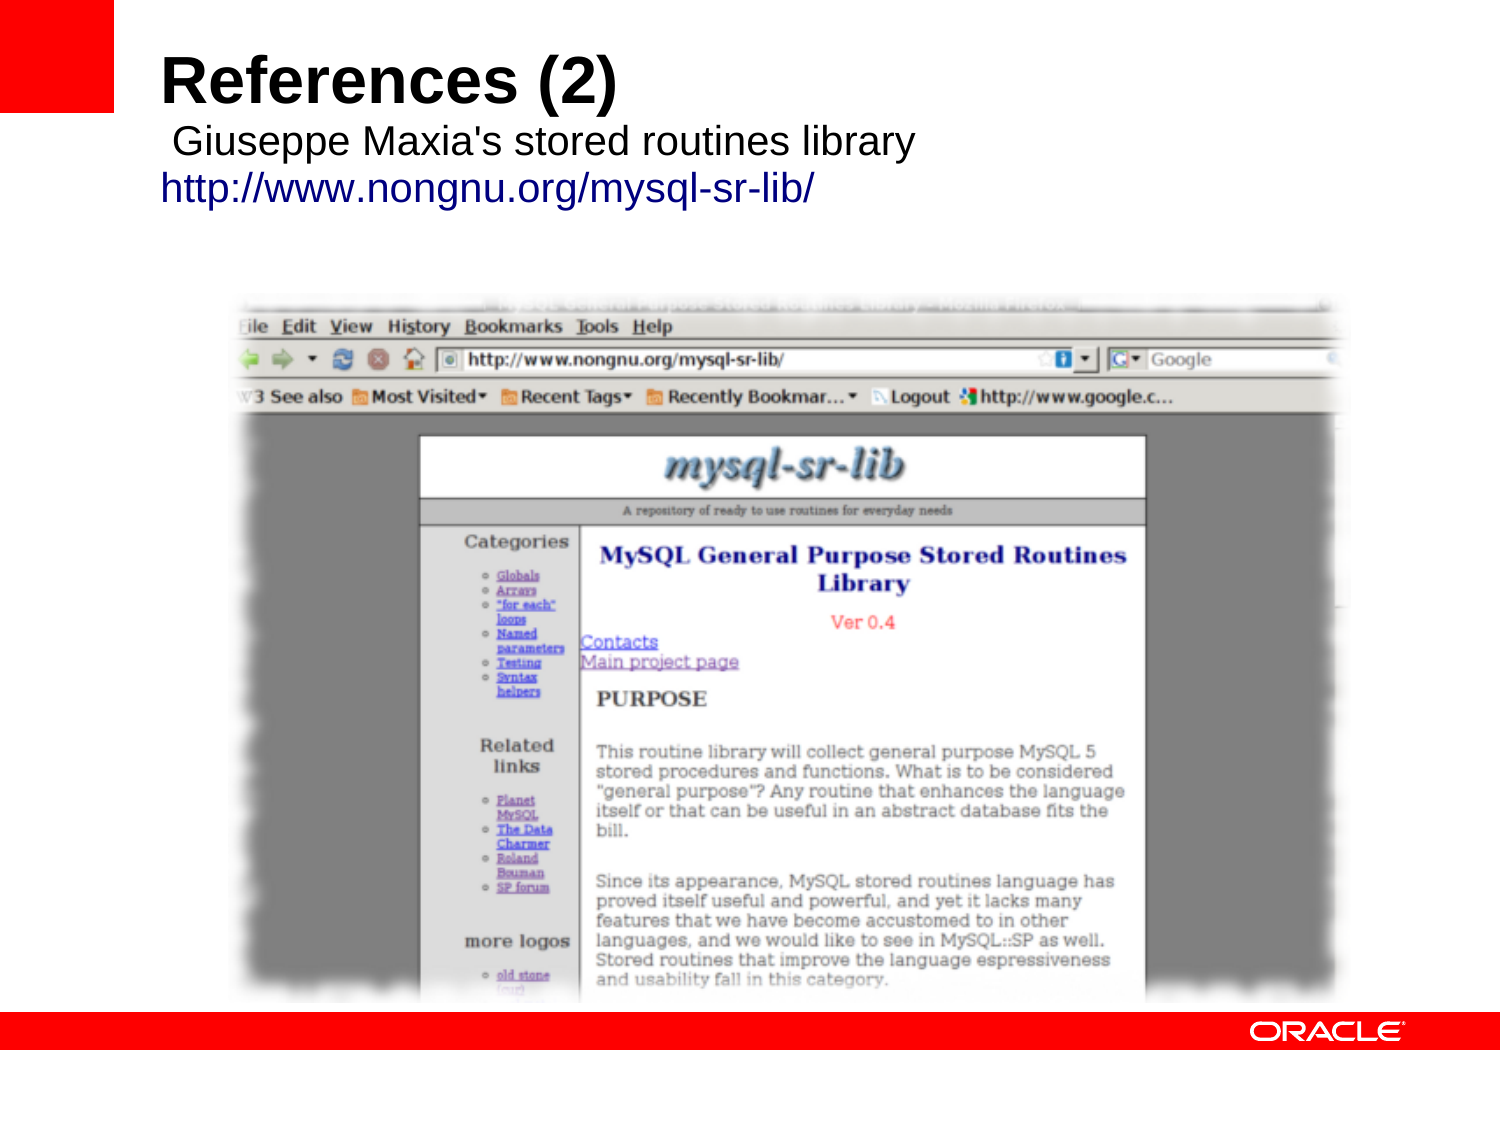

# References (2) Giuseppe Maxia's stored routines library http://www.nongnu.org/mysql-sr-lib/